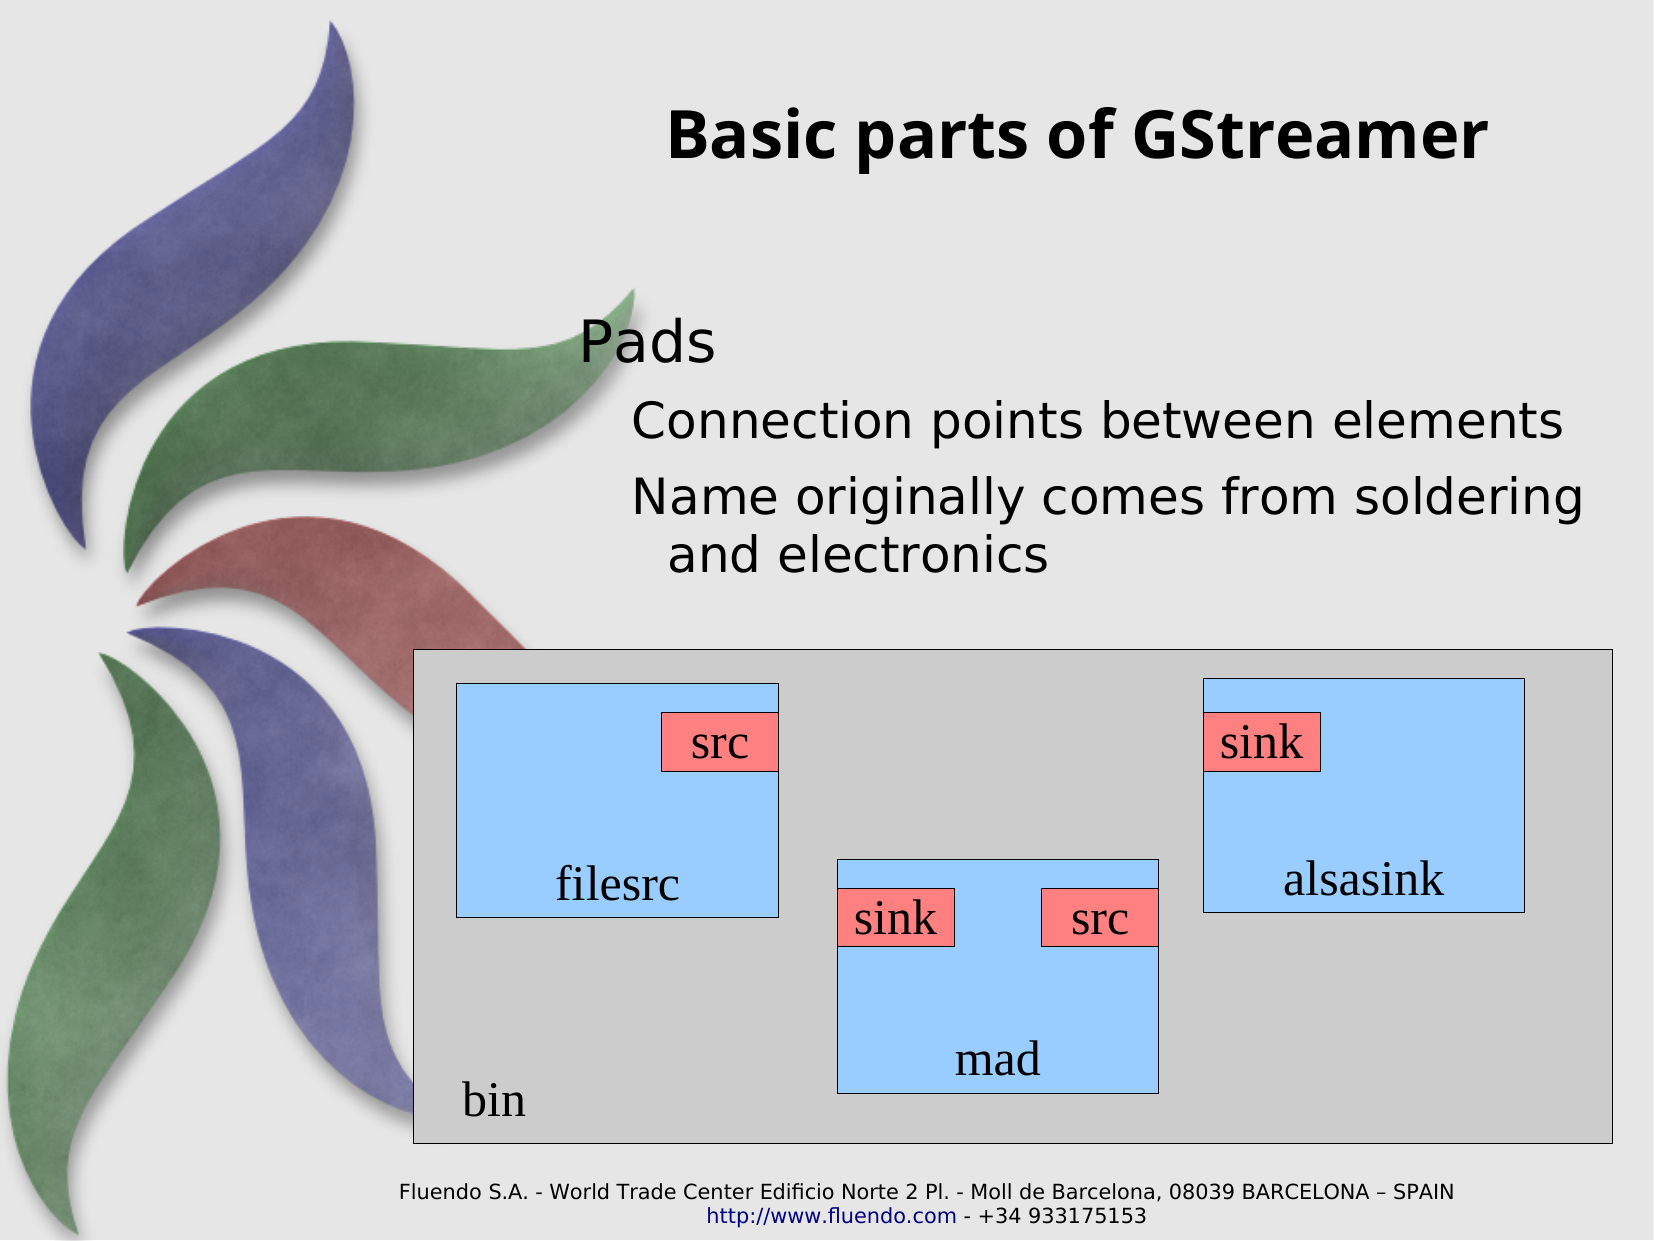

# Basic parts of GStreamer
Pads
Connection points between elements
Name originally comes from soldering and electronics
alsasink
filesrc
src
sink
mad
sink
src
sink
bin